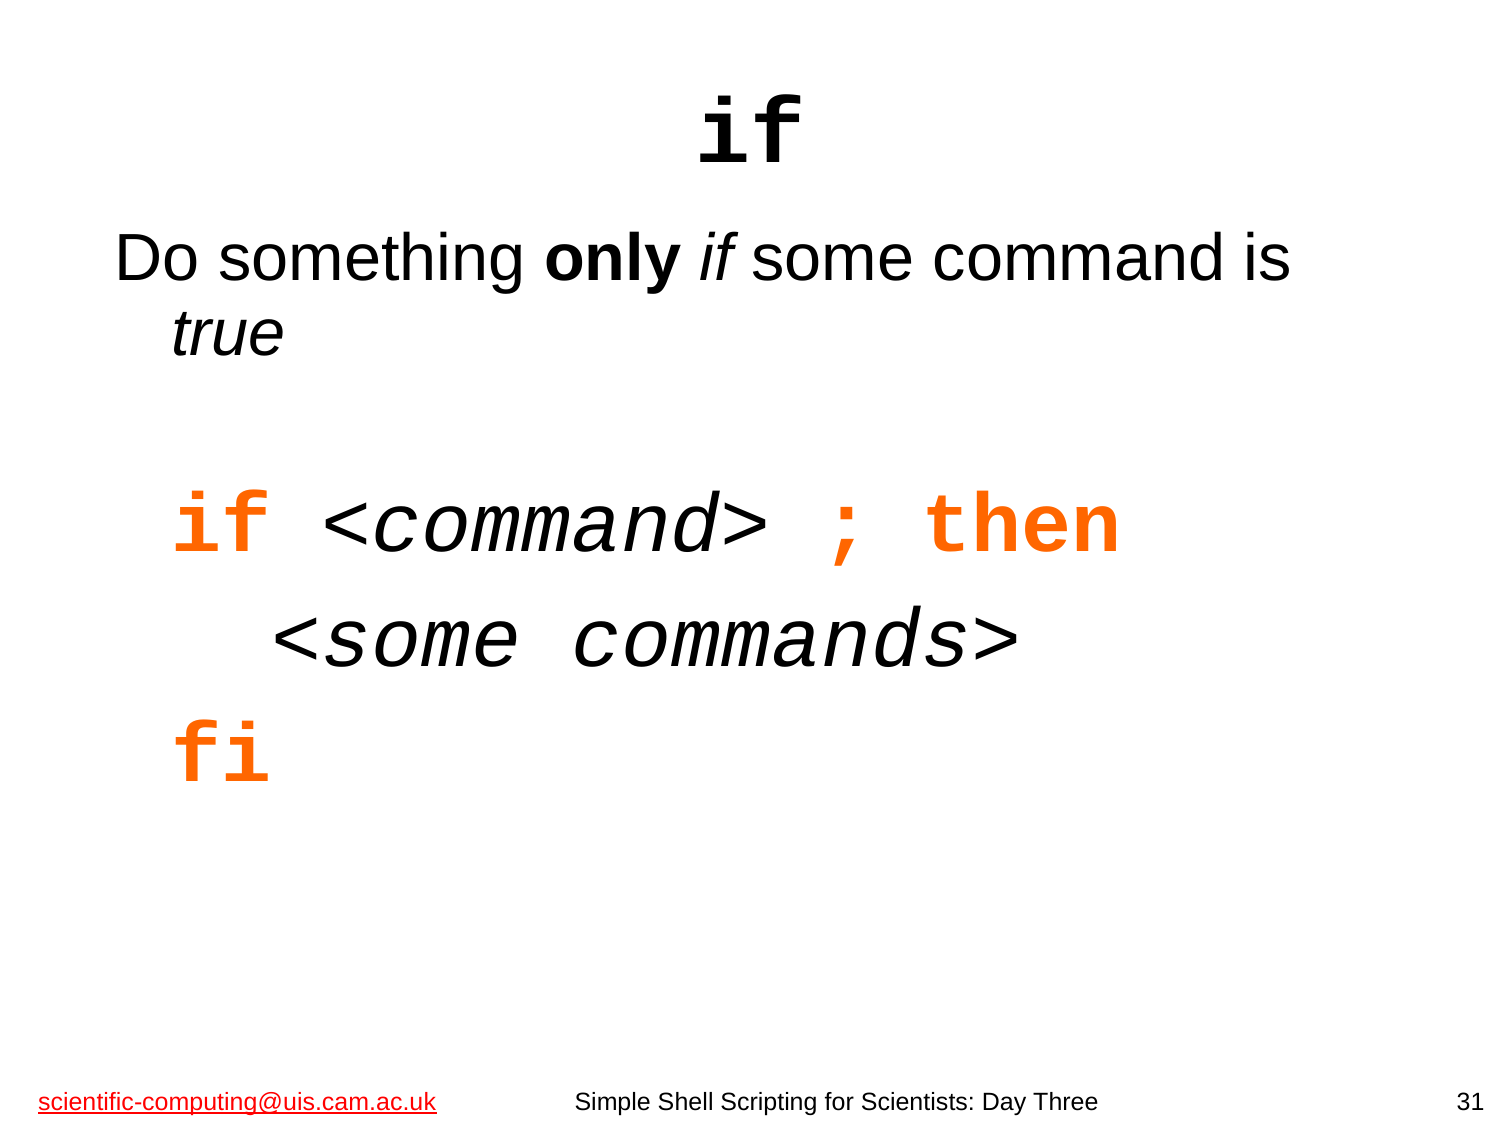

# if
Do something only if some command is true
	if <command> ; then
	 <some commands>
	fi
escience-support@ucs.cam.ac.uk	Simple Shell Scripting for Scientists: Day Three
31